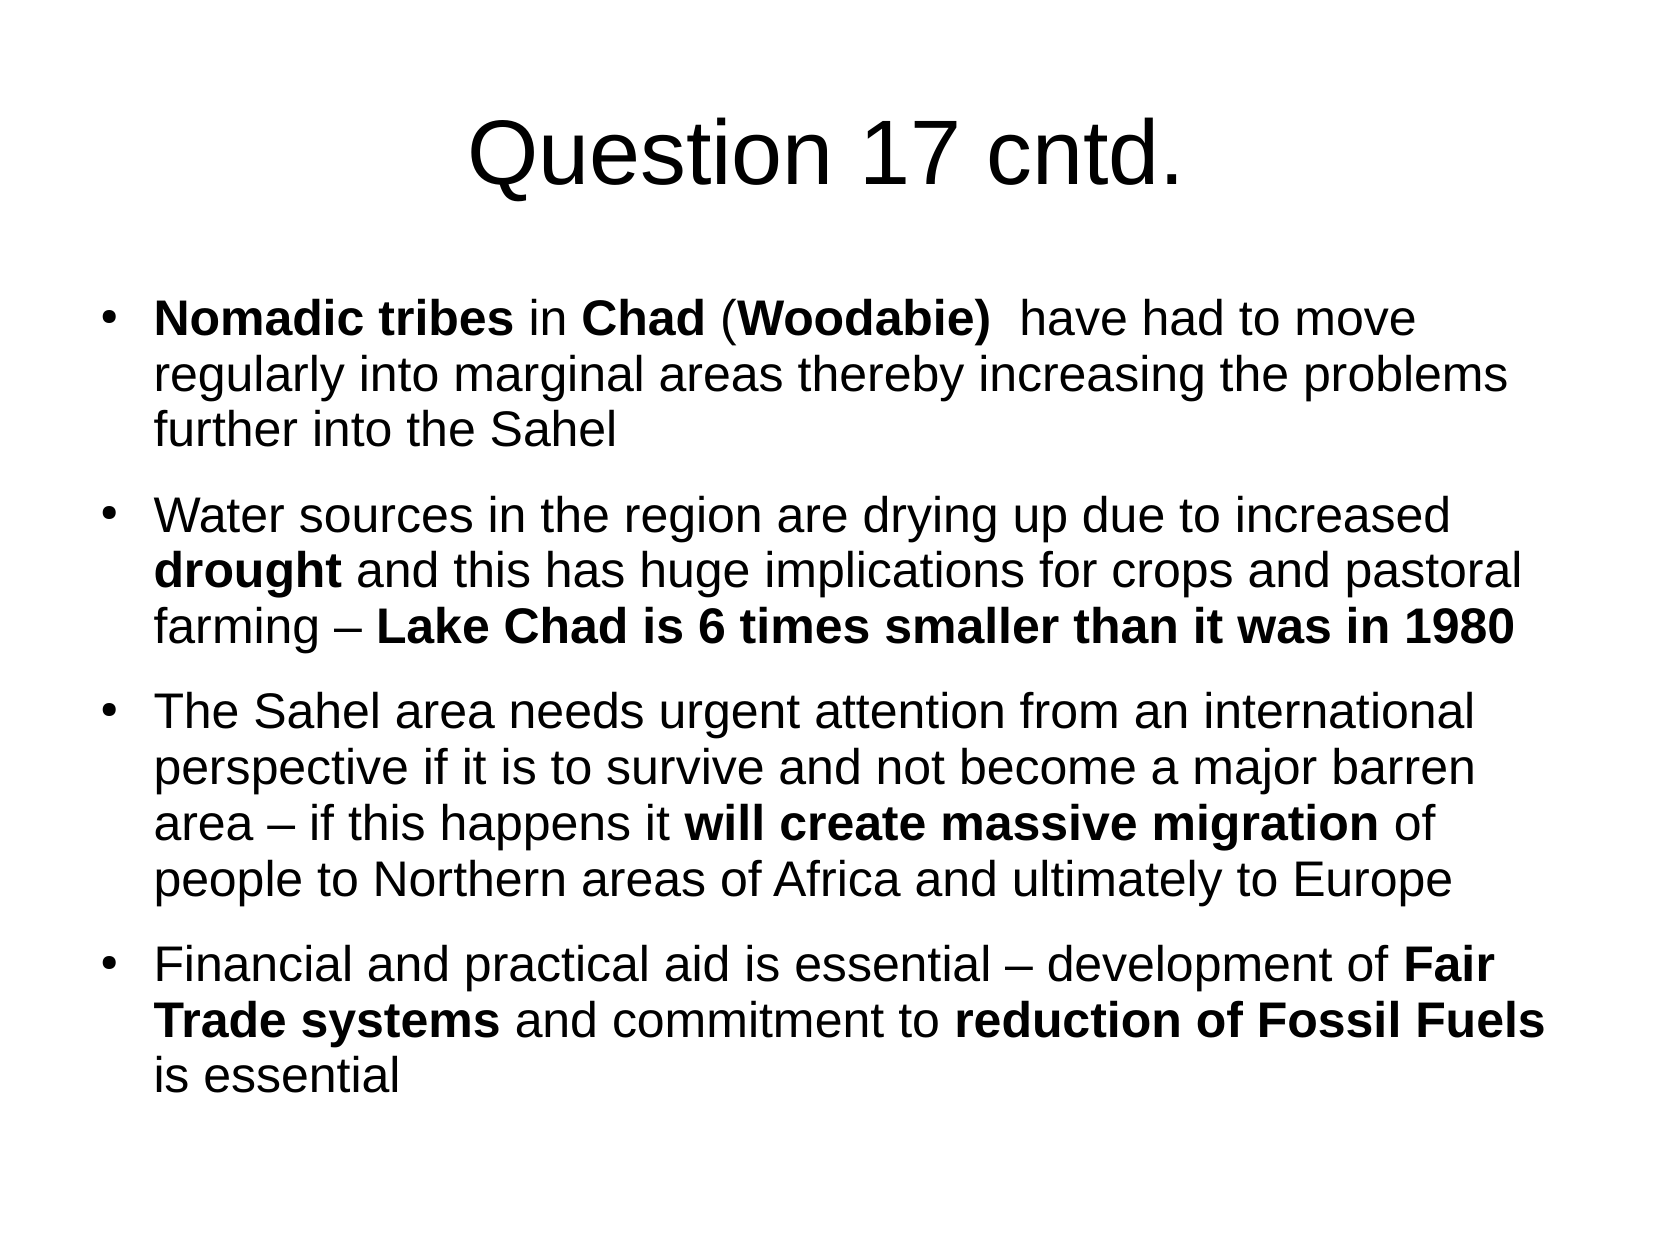

# Question 17 cntd.
Nomadic tribes in Chad (Woodabie) have had to move regularly into marginal areas thereby increasing the problems further into the Sahel
Water sources in the region are drying up due to increased drought and this has huge implications for crops and pastoral farming – Lake Chad is 6 times smaller than it was in 1980
The Sahel area needs urgent attention from an international perspective if it is to survive and not become a major barren area – if this happens it will create massive migration of people to Northern areas of Africa and ultimately to Europe
Financial and practical aid is essential – development of Fair Trade systems and commitment to reduction of Fossil Fuels is essential